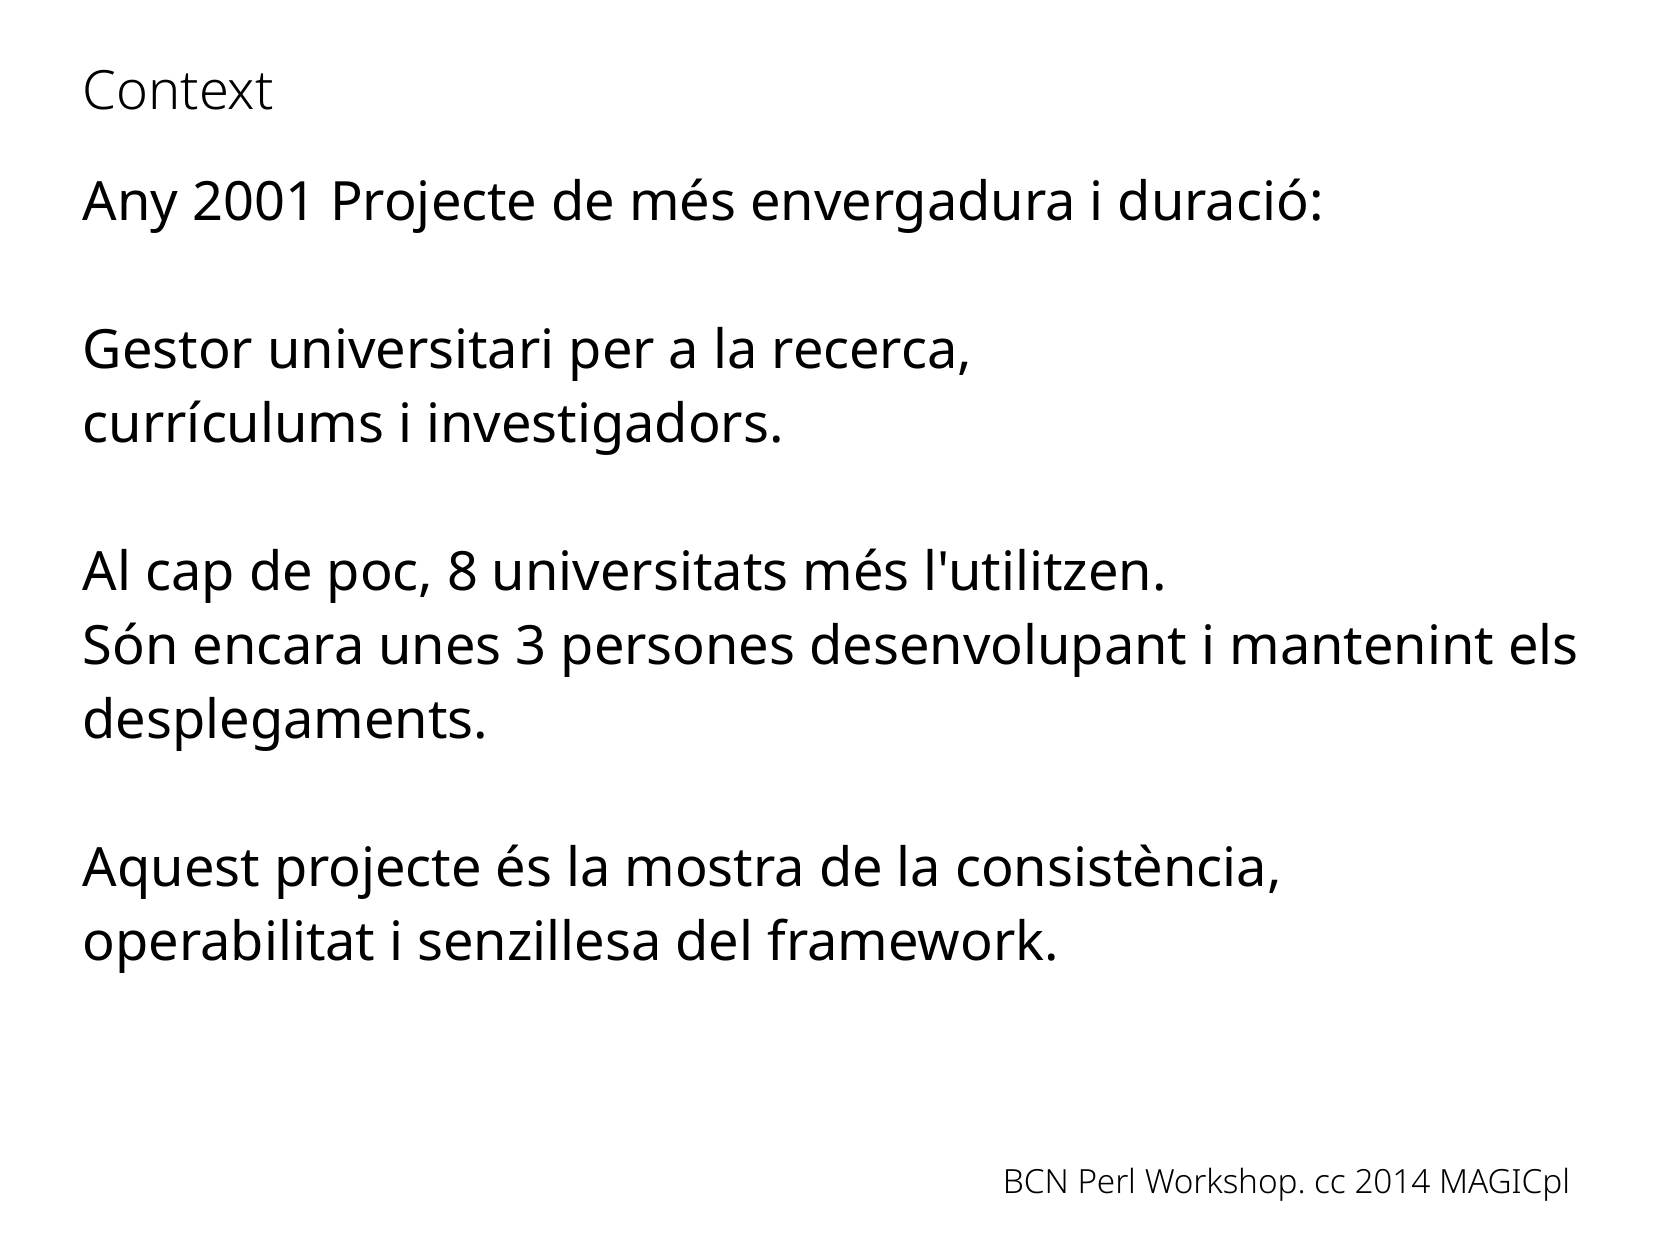

Context
Any 2001 Projecte de més envergadura i duració:
Gestor universitari per a la recerca,
currículums i investigadors.
Al cap de poc, 8 universitats més l'utilitzen.
Són encara unes 3 persones desenvolupant i mantenint els desplegaments.
Aquest projecte és la mostra de la consistència, operabilitat i senzillesa del framework.
# BCN Perl Workshop. cc 2014 MAGICpl